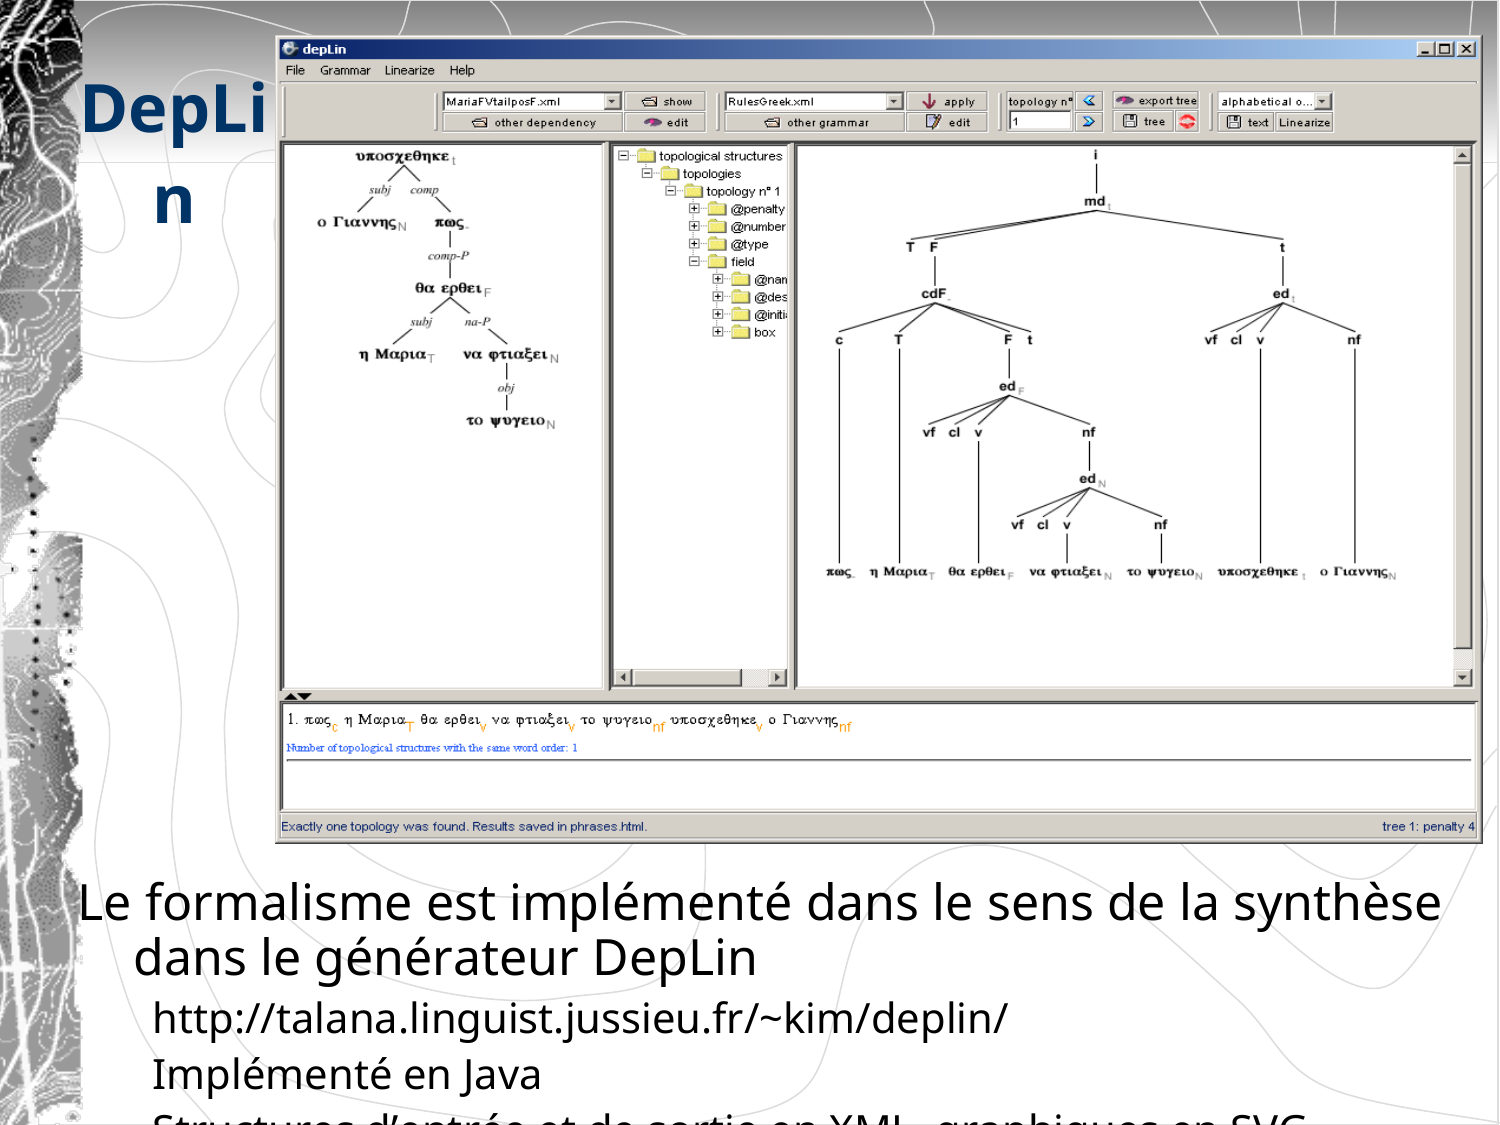

# DepLin
Le formalisme est implémenté dans le sens de la synthèse dans le générateur DepLin
http://talana.linguist.jussieu.fr/~kim/deplin/
Implémenté en Java
Structures d’entrée et de sortie en XML, graphiques en SVG